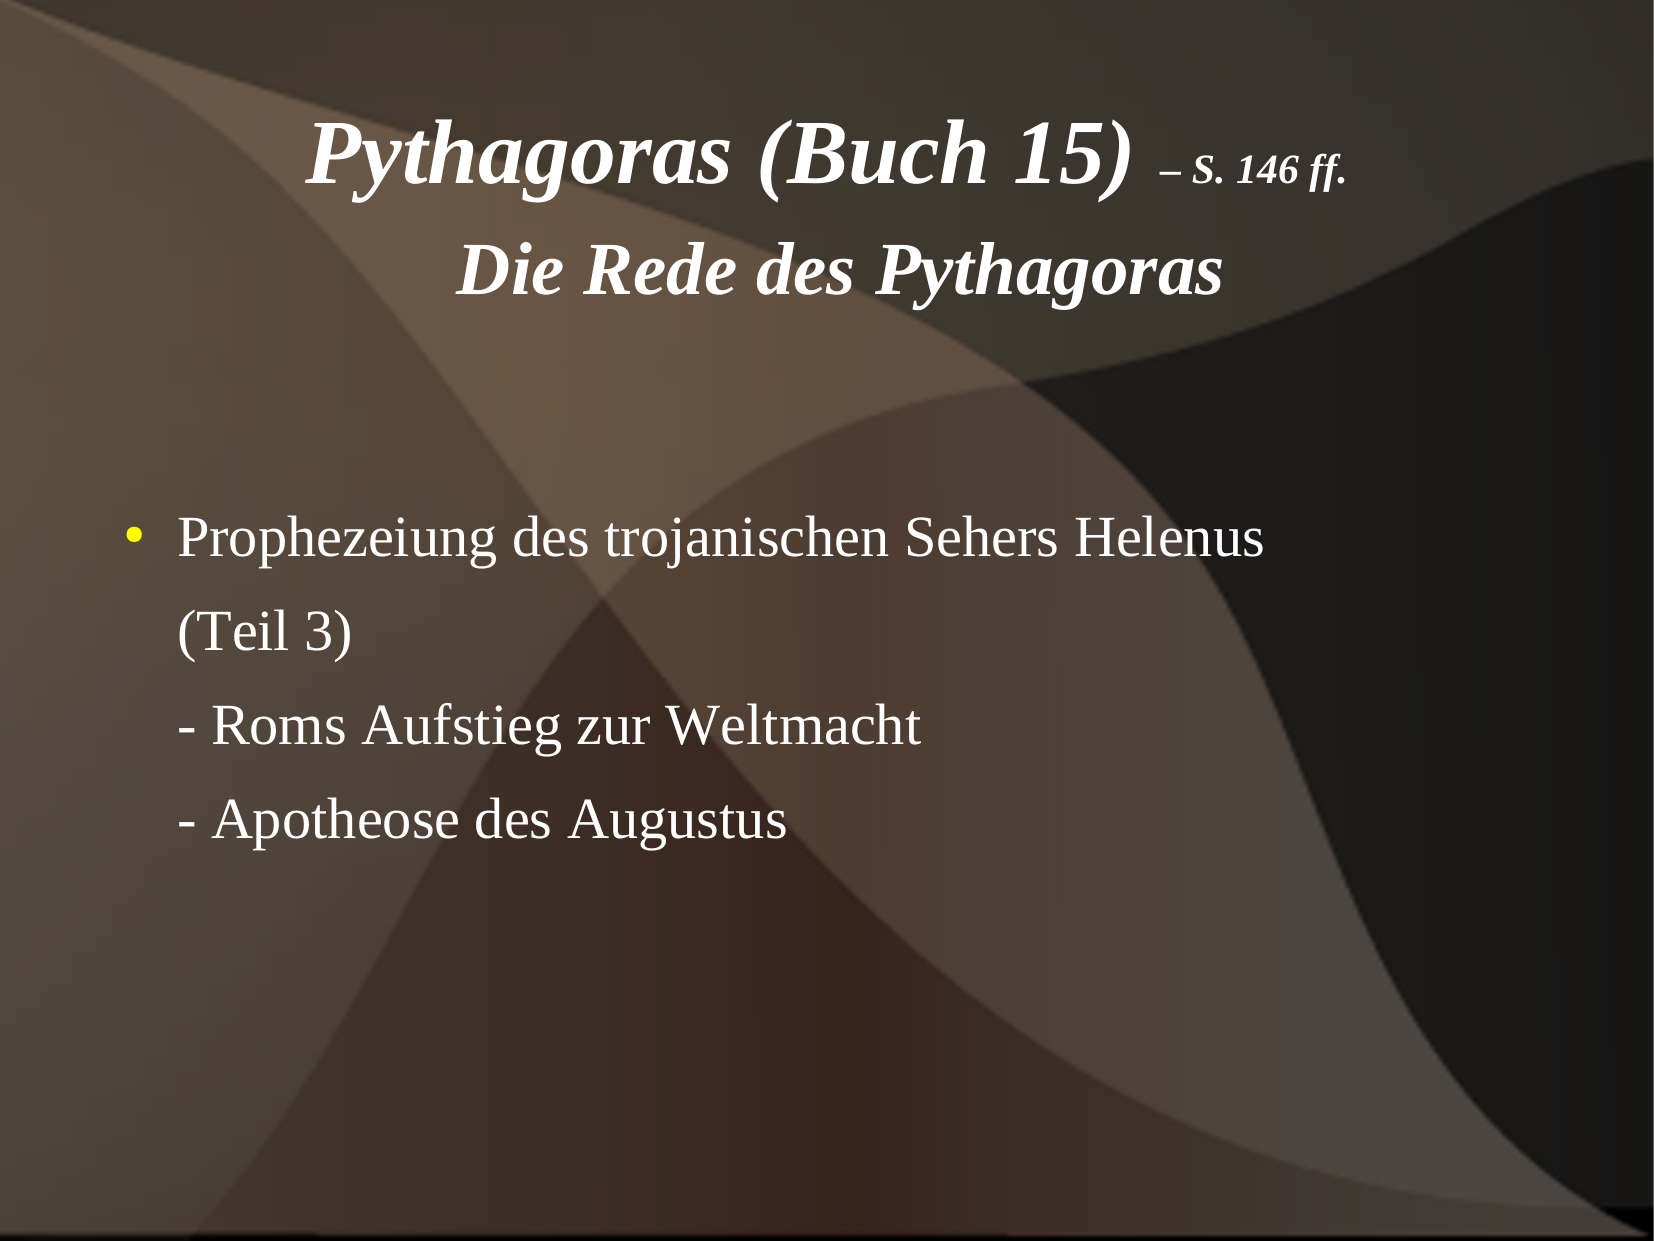

Pythagoras (Buch 15) – S. 146 ff.
# Die Rede des Pythagoras
Prophezeiung des trojanischen Sehers Helenus
(Teil 3)
- Roms Aufstieg zur Weltmacht
- Apotheose des Augustus